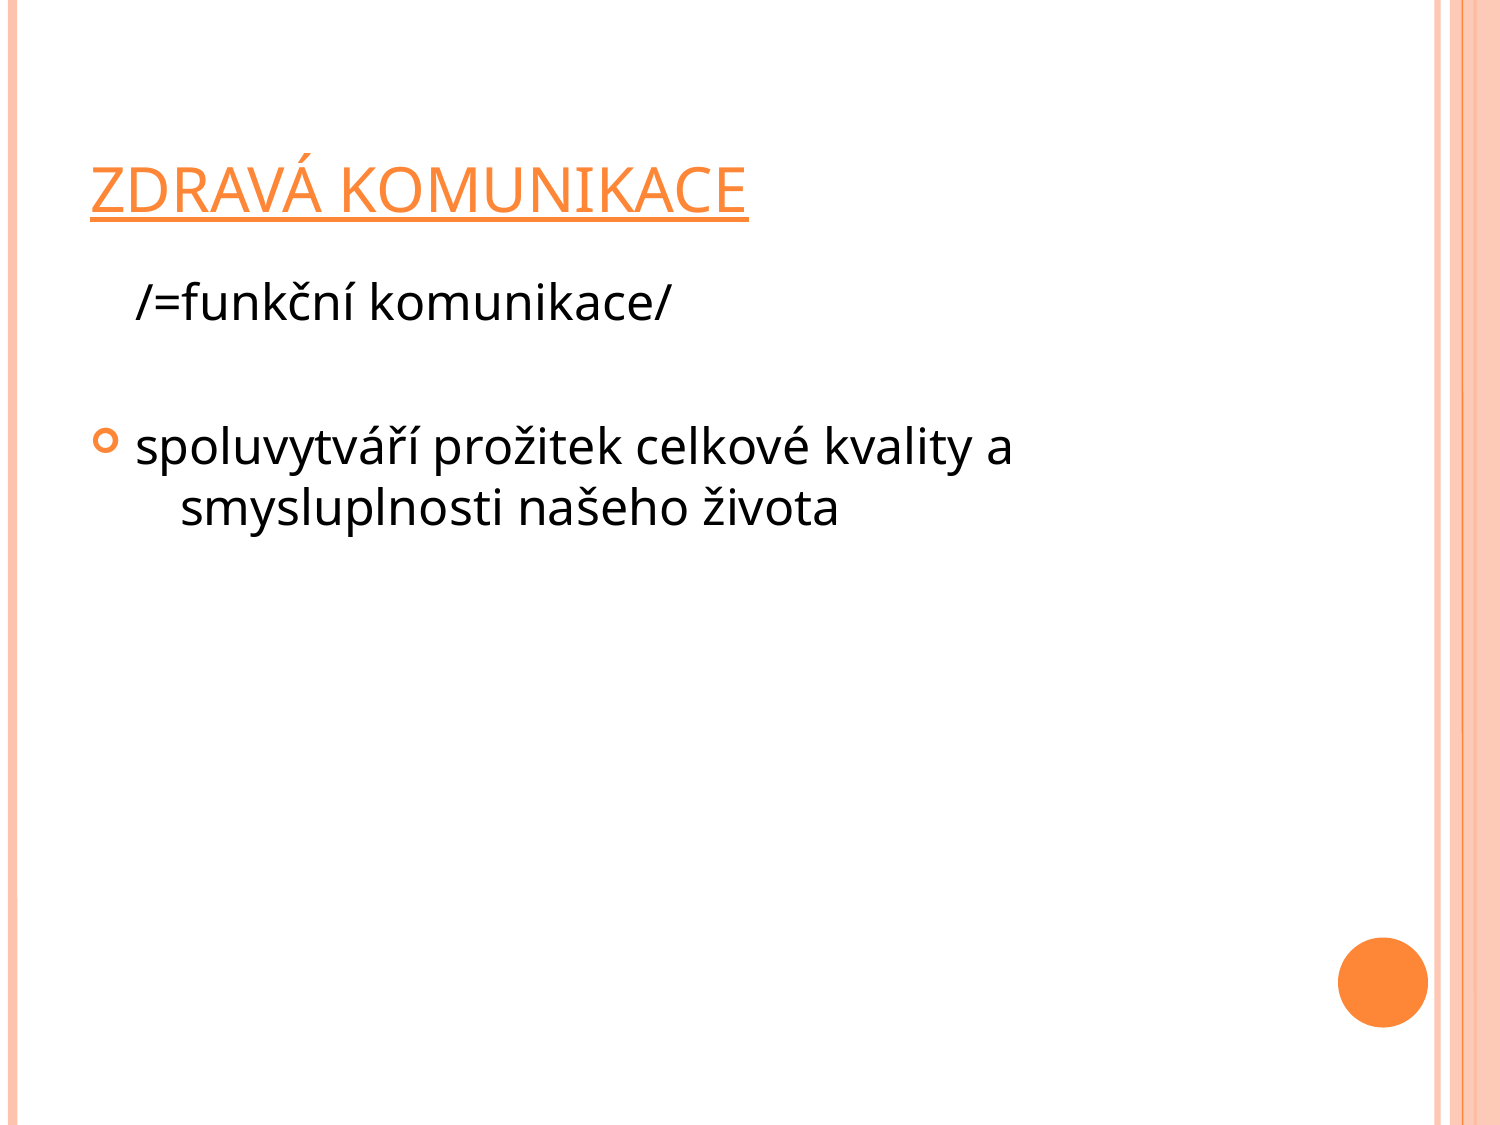

# Zdravá komunikace
/=funkční komunikace/
spoluvytváří prožitek celkové kvality a smysluplnosti našeho života